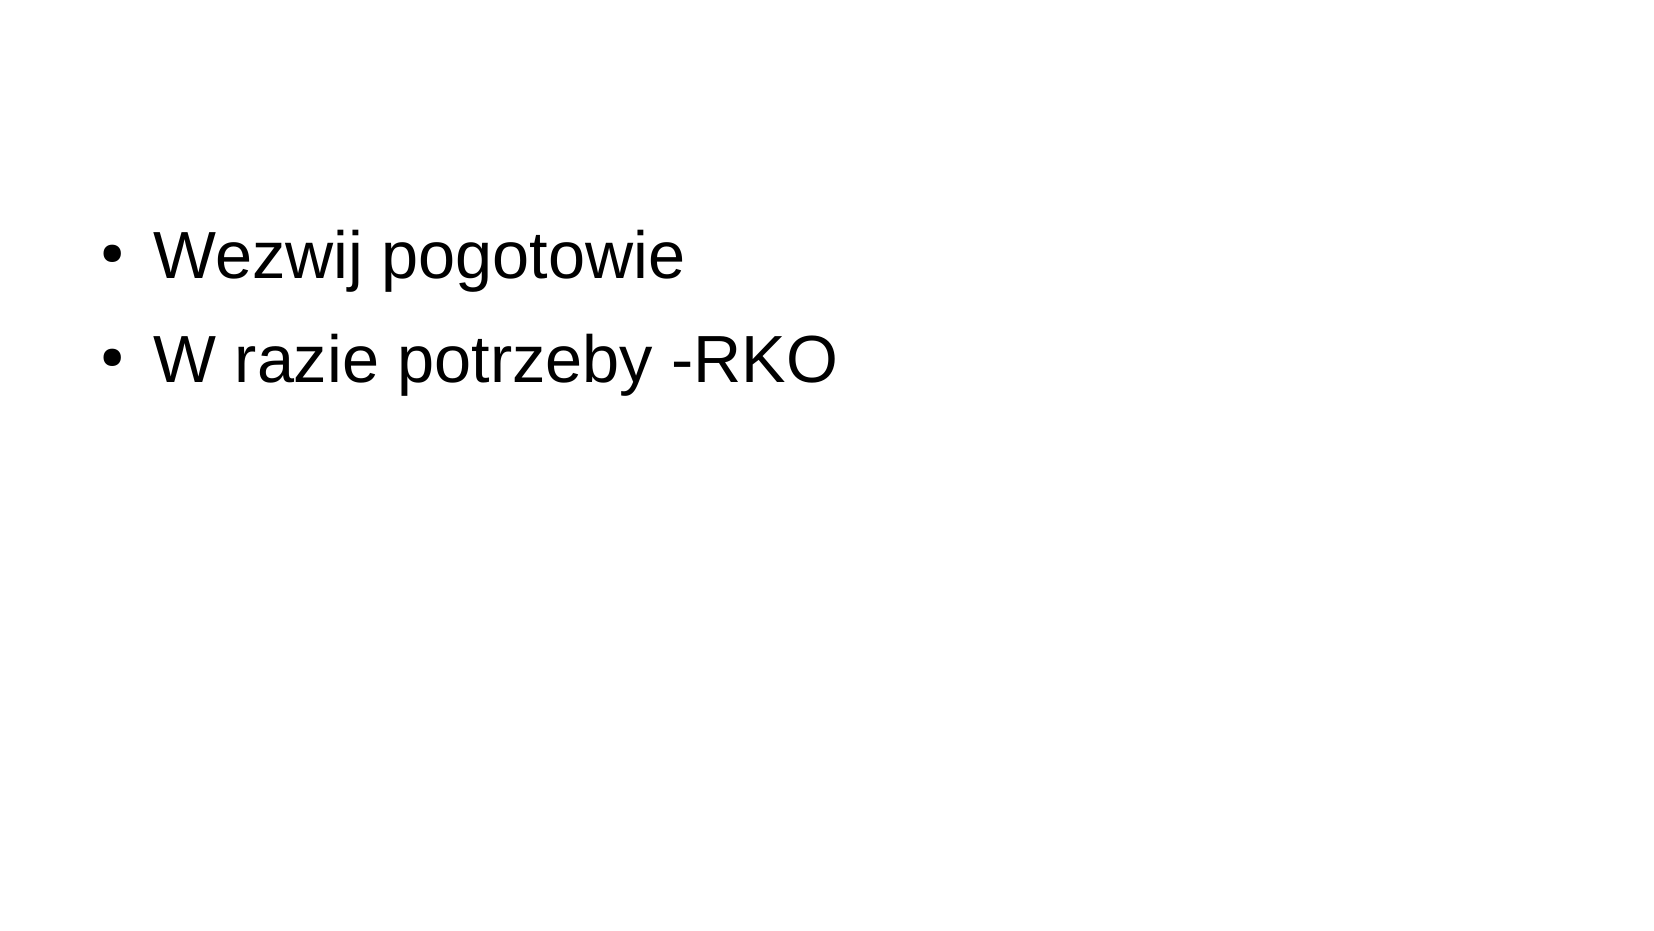

#
Wezwij pogotowie
W razie potrzeby -RKO